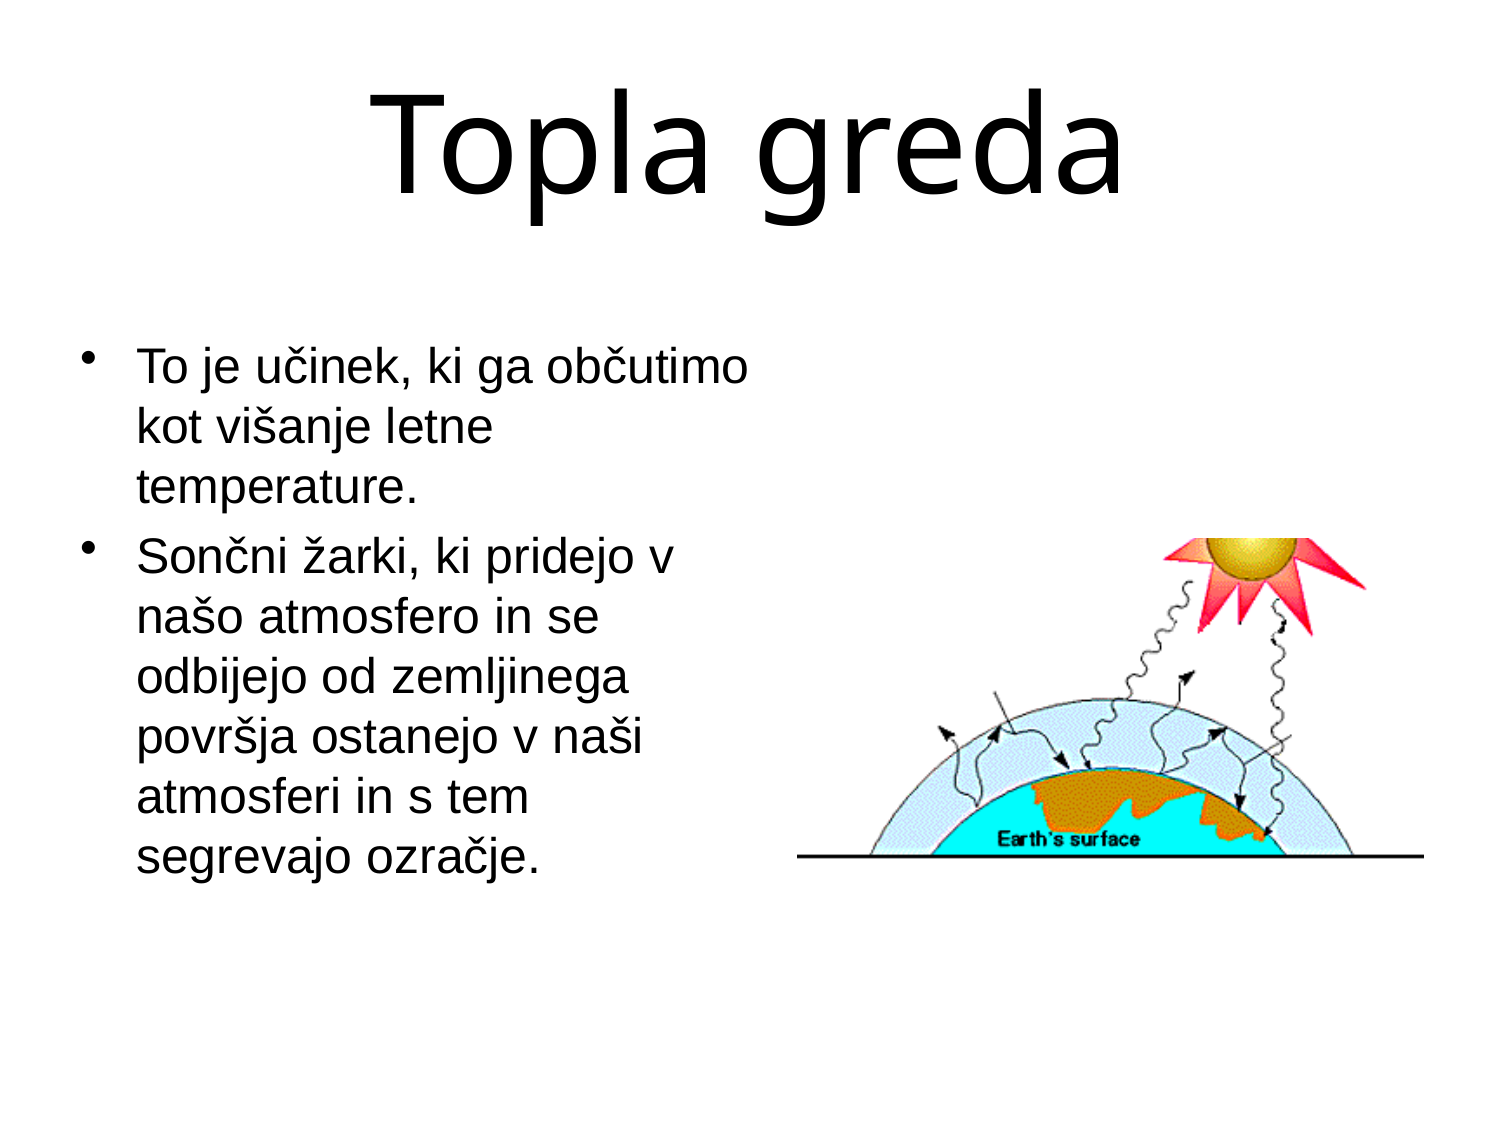

# Topla greda
To je učinek, ki ga občutimo kot višanje letne temperature.
Sončni žarki, ki pridejo v našo atmosfero in se odbijejo od zemljinega površja ostanejo v naši atmosferi in s tem segrevajo ozračje.